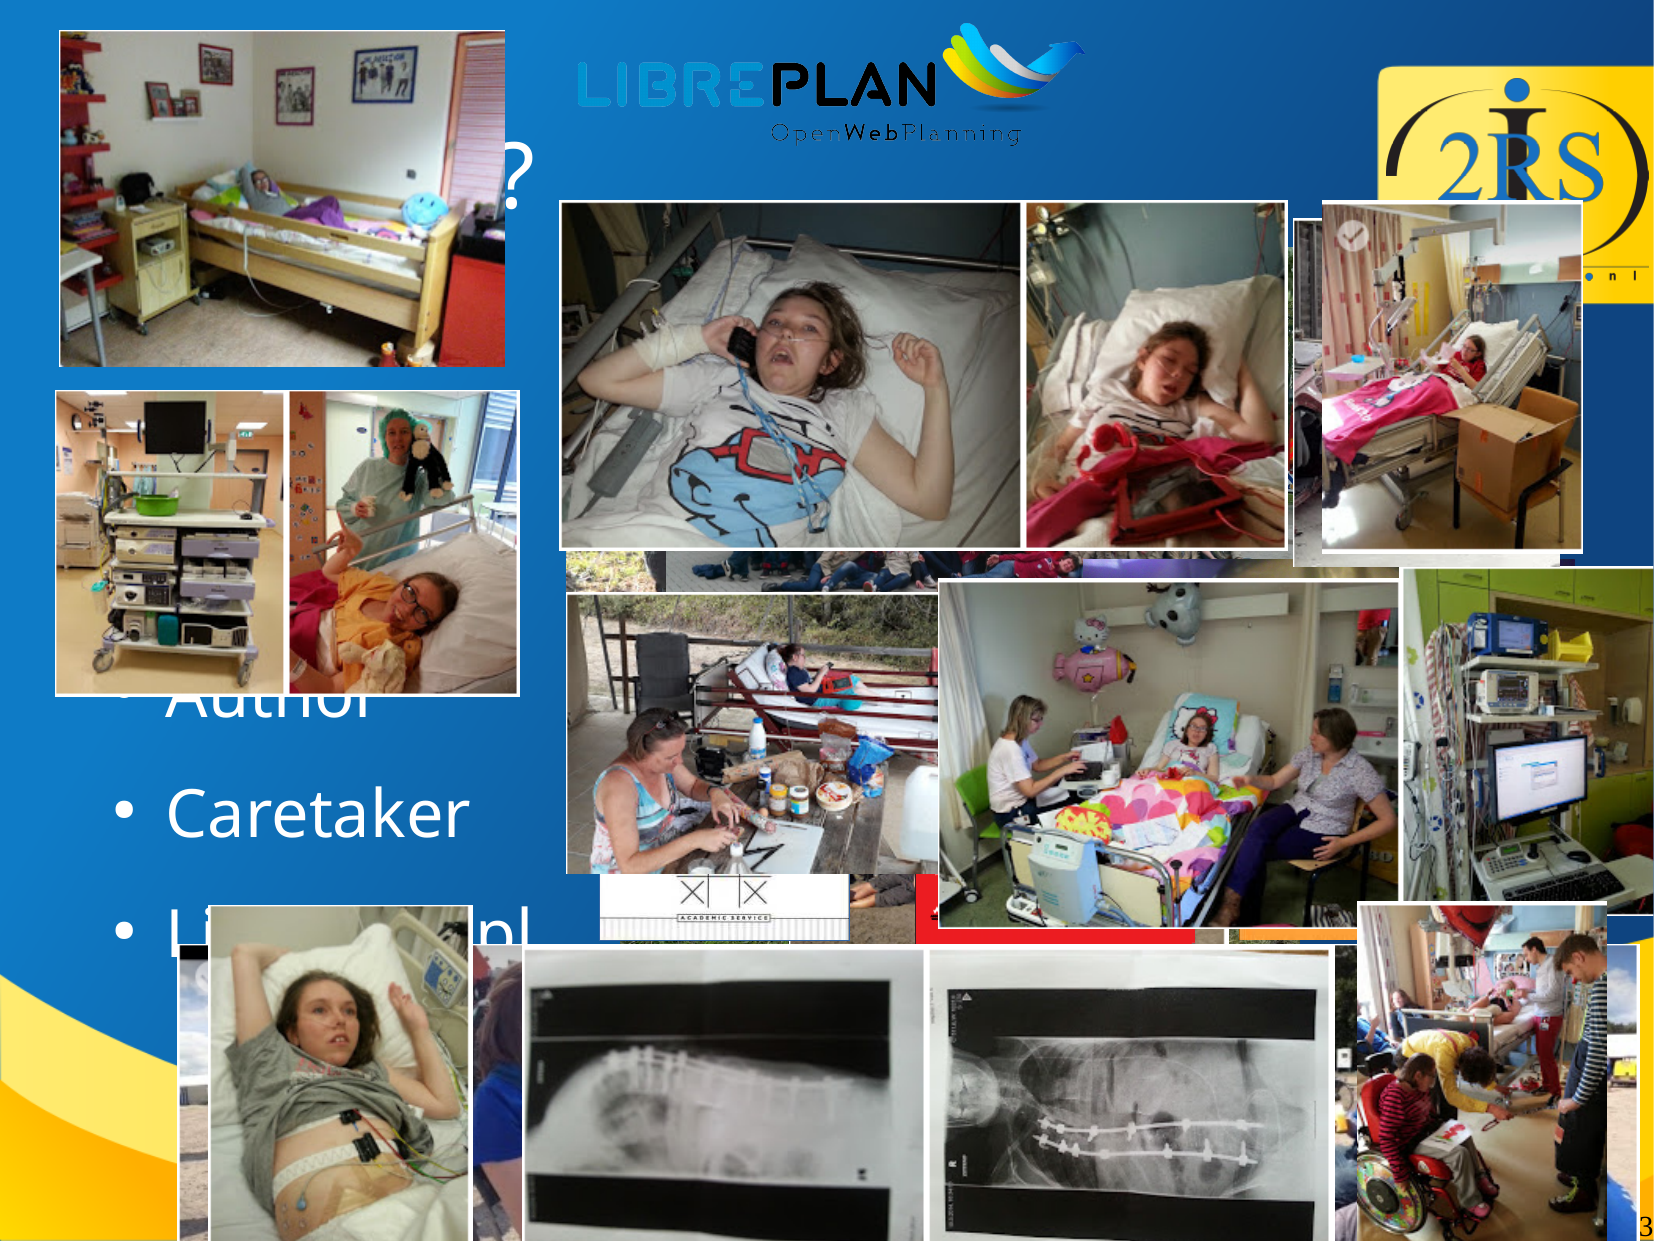

# Who am I?
Father of 5
Firefighter
Scouting
Author
Caretaker
LibrePlan pl
3